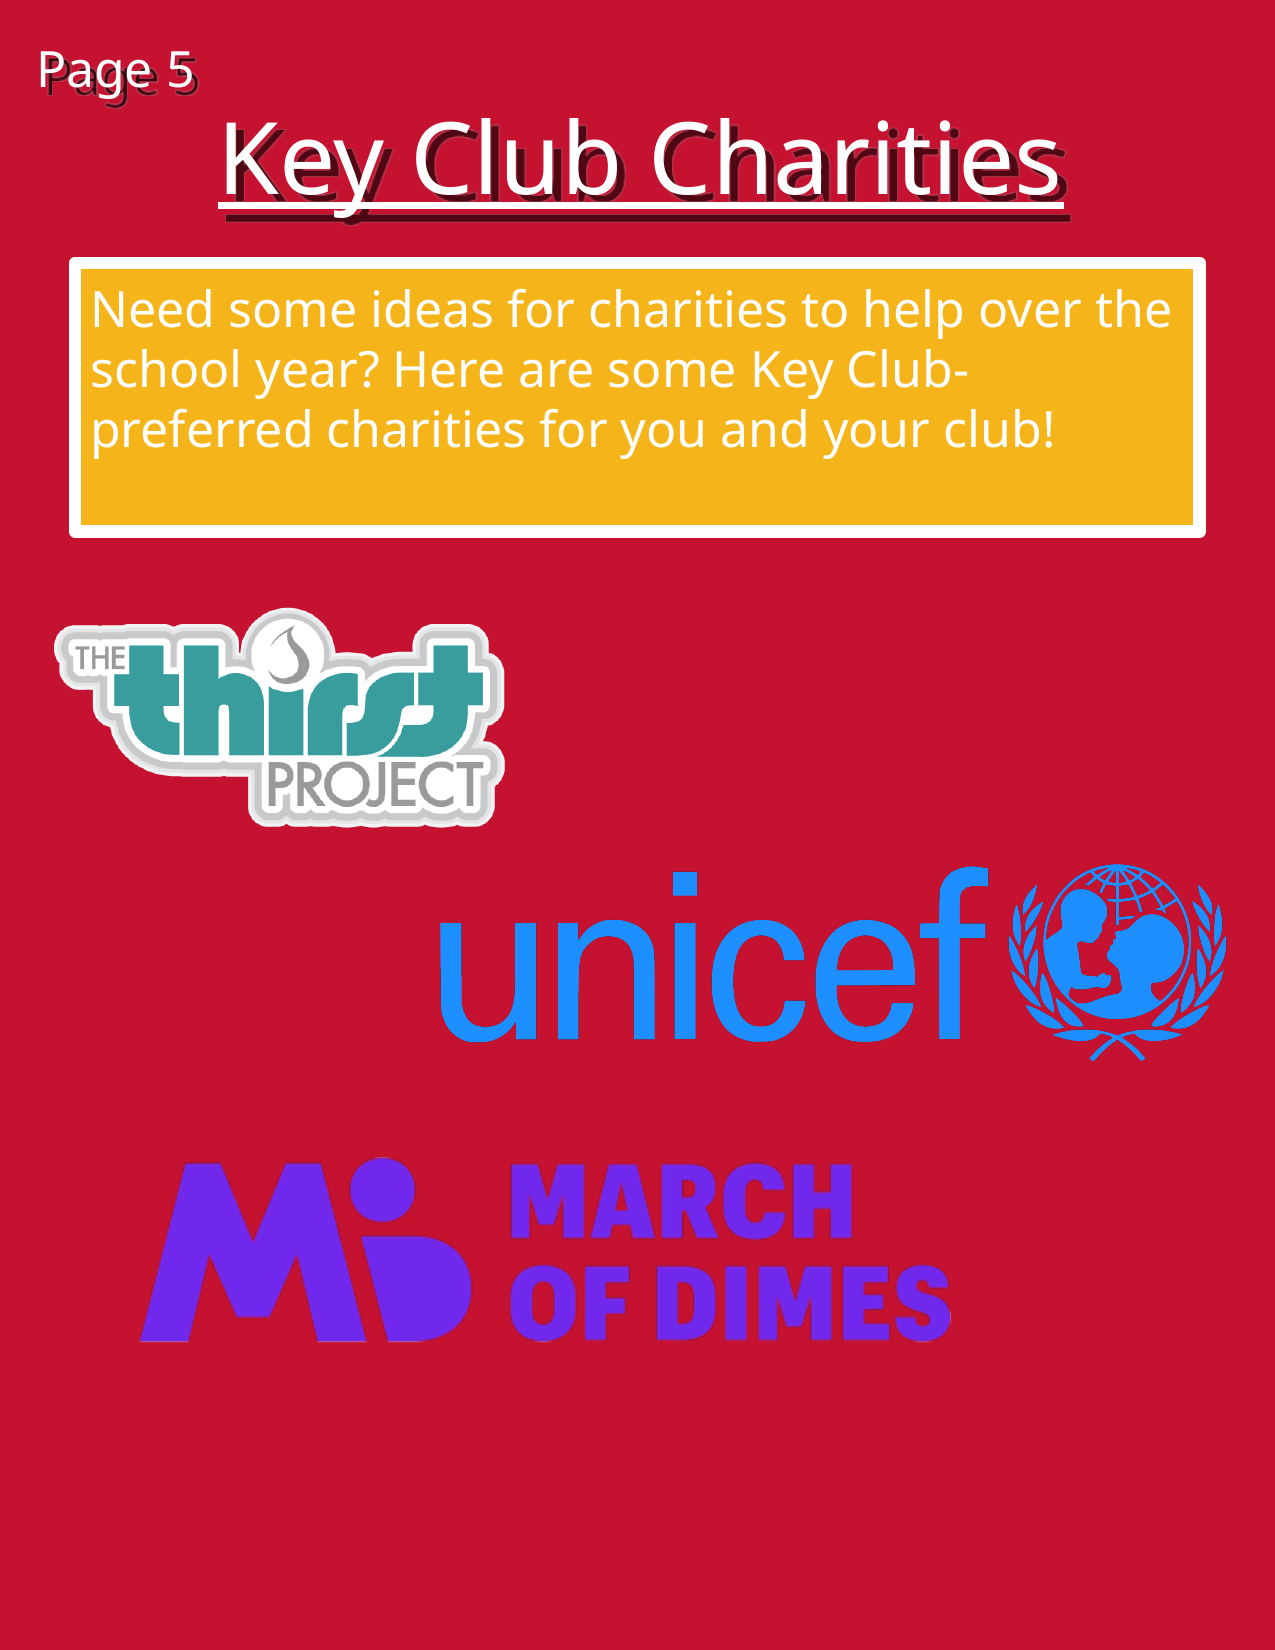

Page 5
# Key Club Charities
Need some ideas for charities to help over the school year? Here are some Key Club-preferred charities for you and your club!